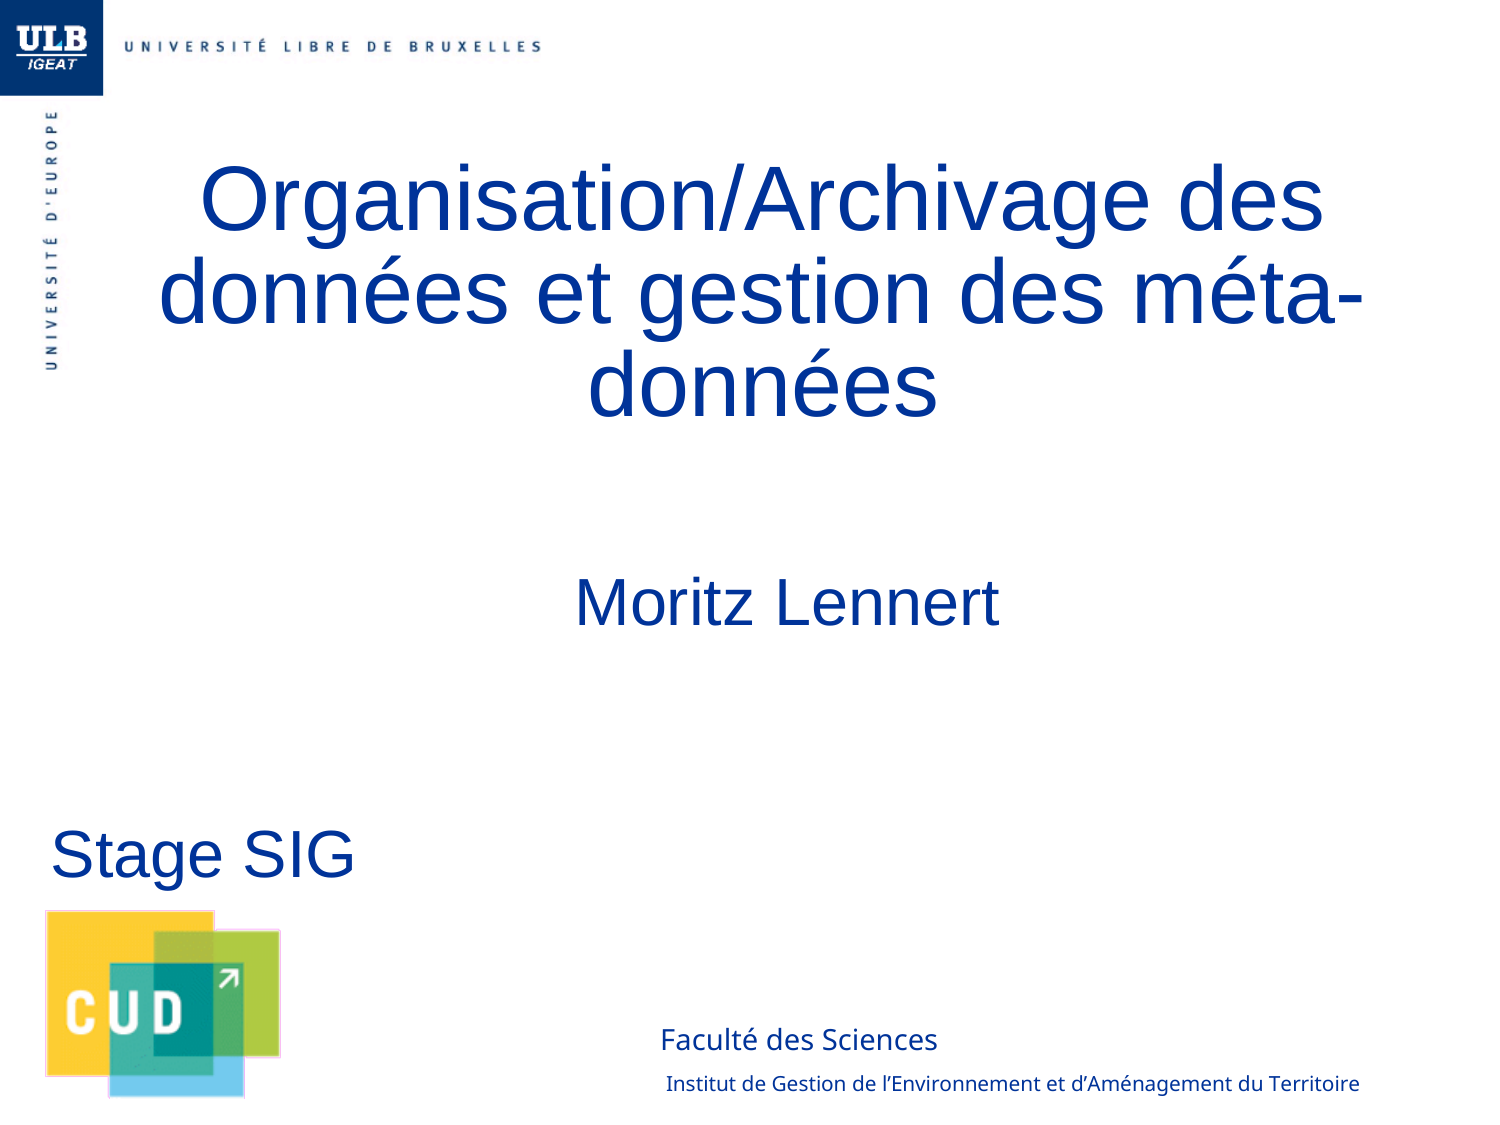

# Organisation/Archivage des données et gestion des méta-données
Moritz Lennert
Stage SIG
Faculté des Sciences
Institut de Gestion de l’Environnement et d’Aménagement du Territoire